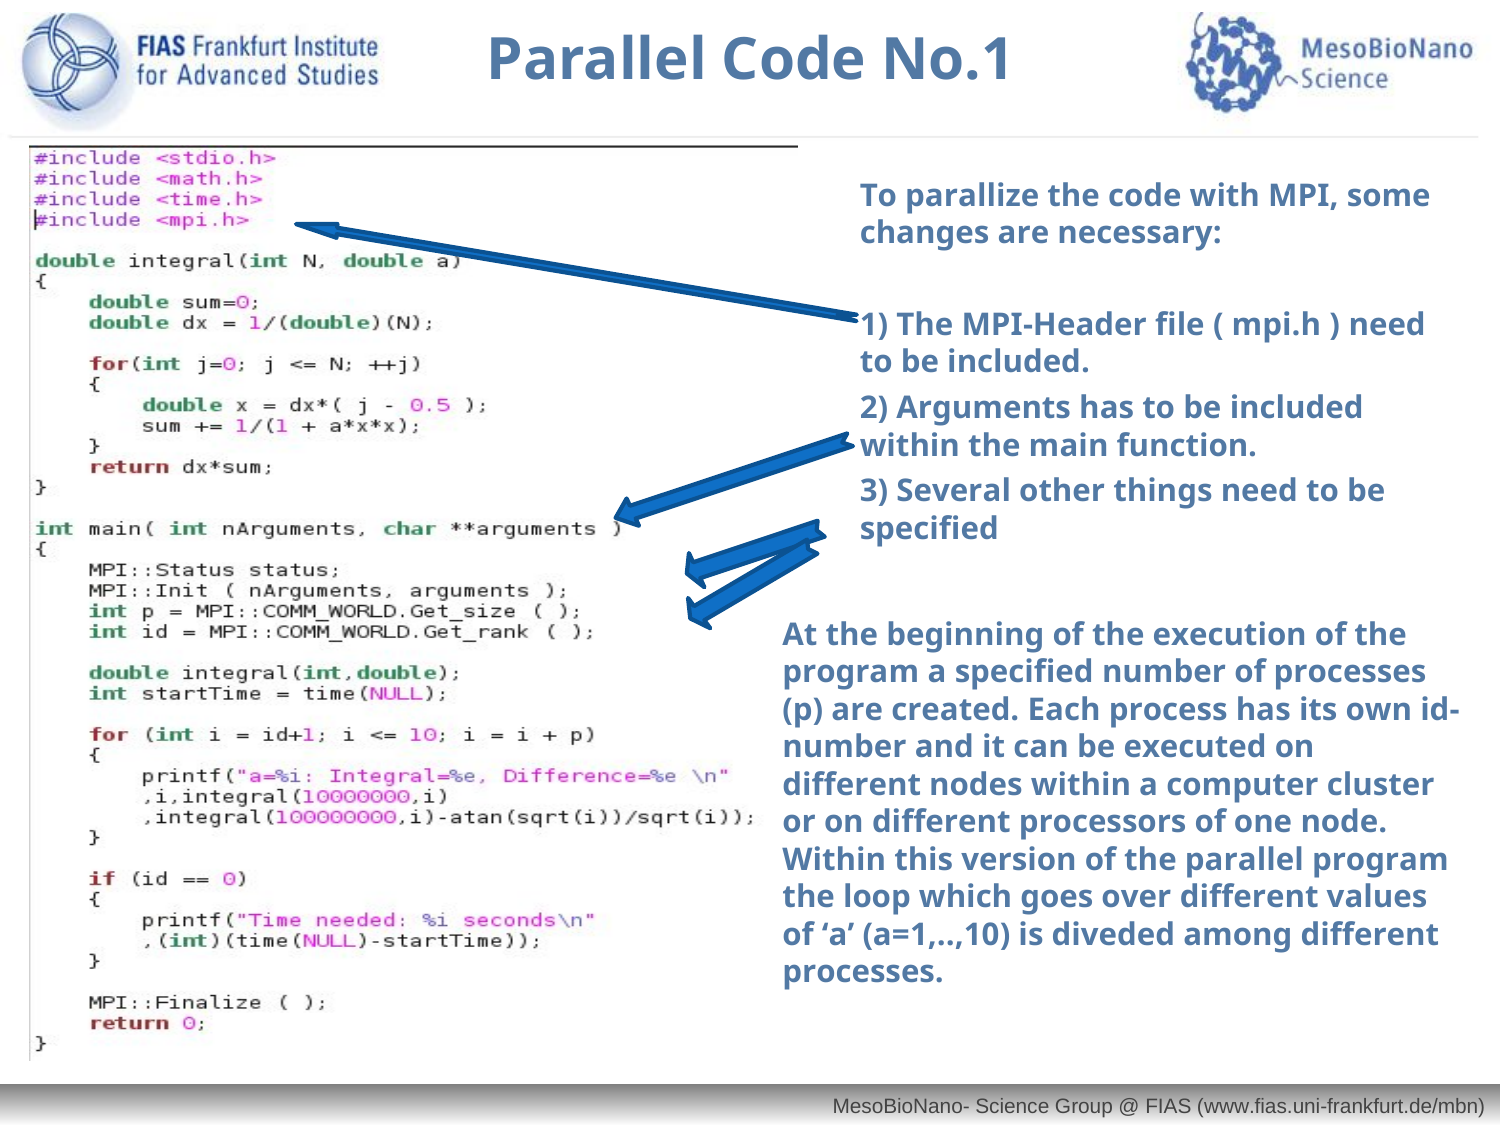

# Parallel Code No.1
To parallize the code with MPI, some changes are necessary:
 The MPI-Header file ( mpi.h ) need to be included.
 Arguments has to be included within the main function.
 Several other things need to be specified
At the beginning of the execution of the program a specified number of processes (p) are created. Each process has its own id-number and it can be executed on different nodes within a computer cluster or on different processors of one node. Within this version of the parallel program the loop which goes over different values of ‘a’ (a=1,..,10) is diveded among different processes.